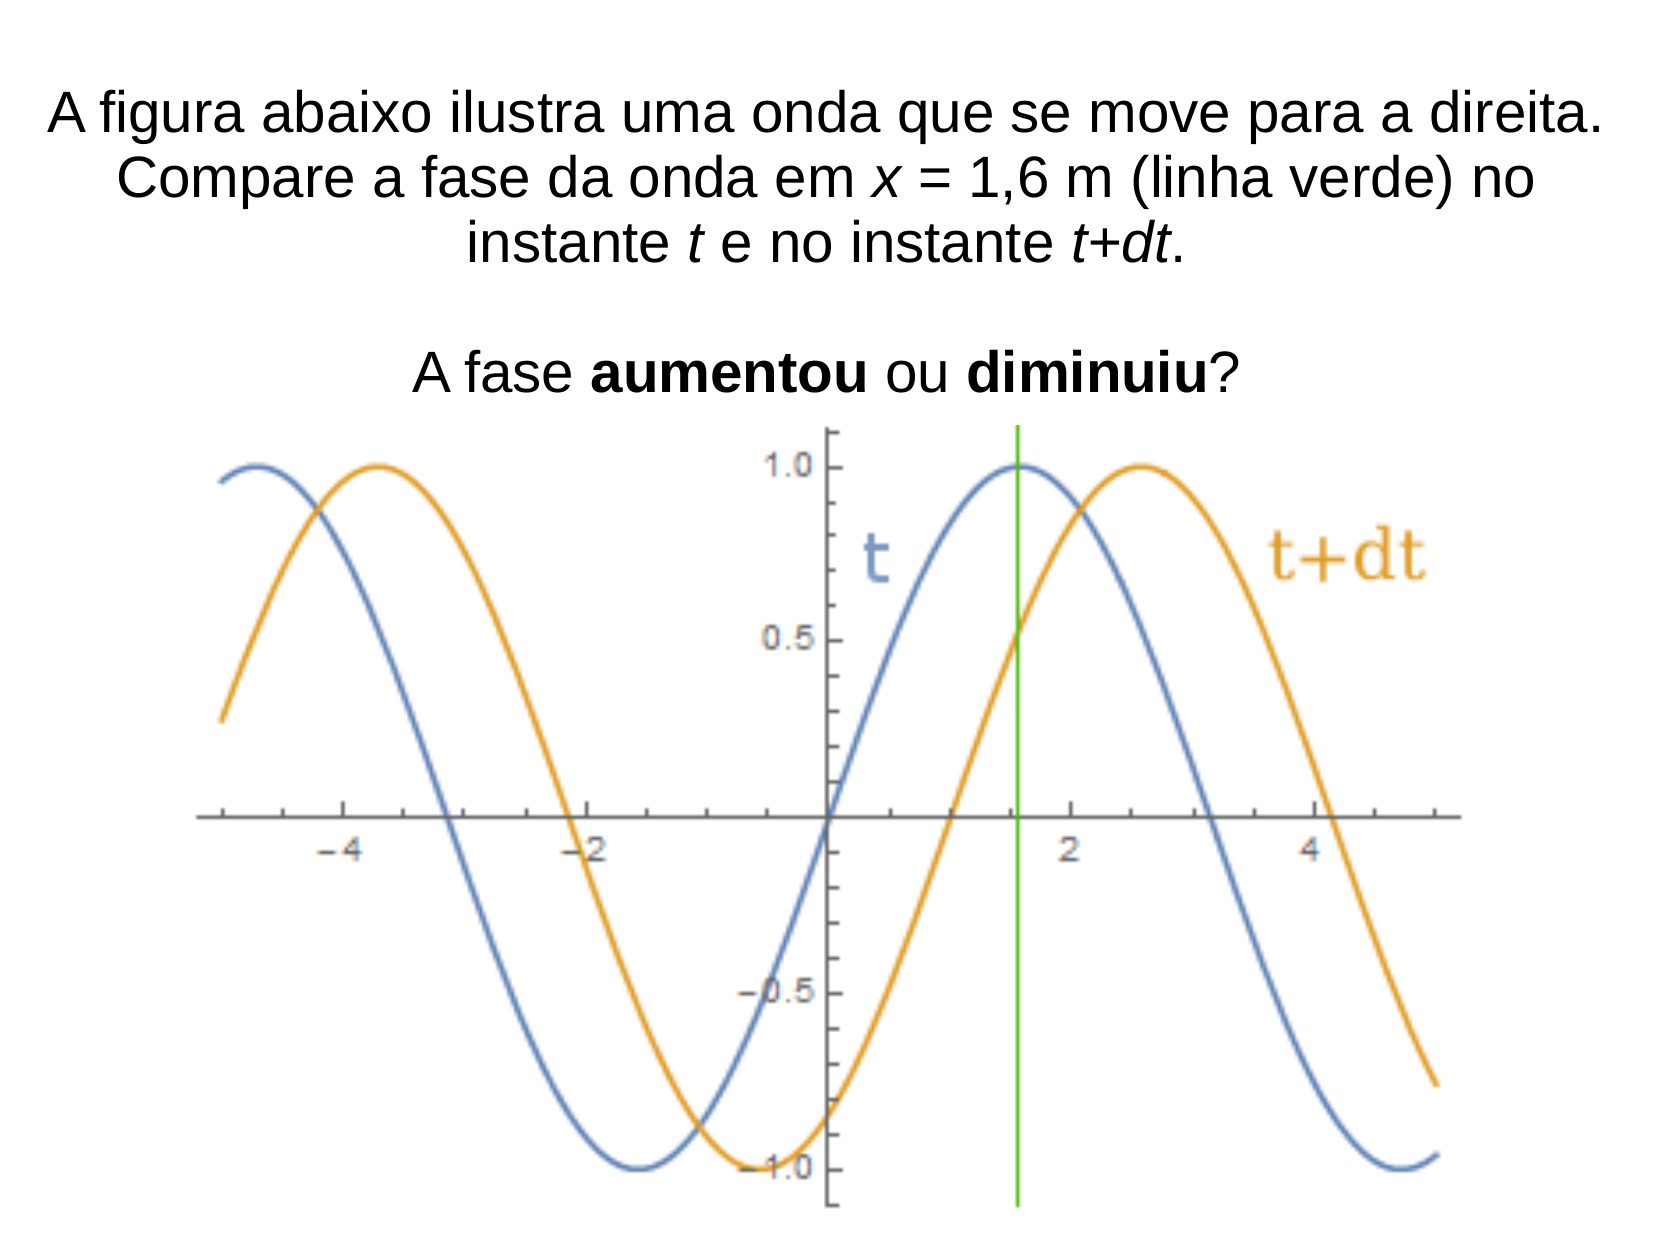

# A figura abaixo ilustra uma onda que se move para a direita.
Compare a fase da onda em x = 1,6 m (linha verde) no instante t e no instante t+dt.
A fase aumentou ou diminuiu?